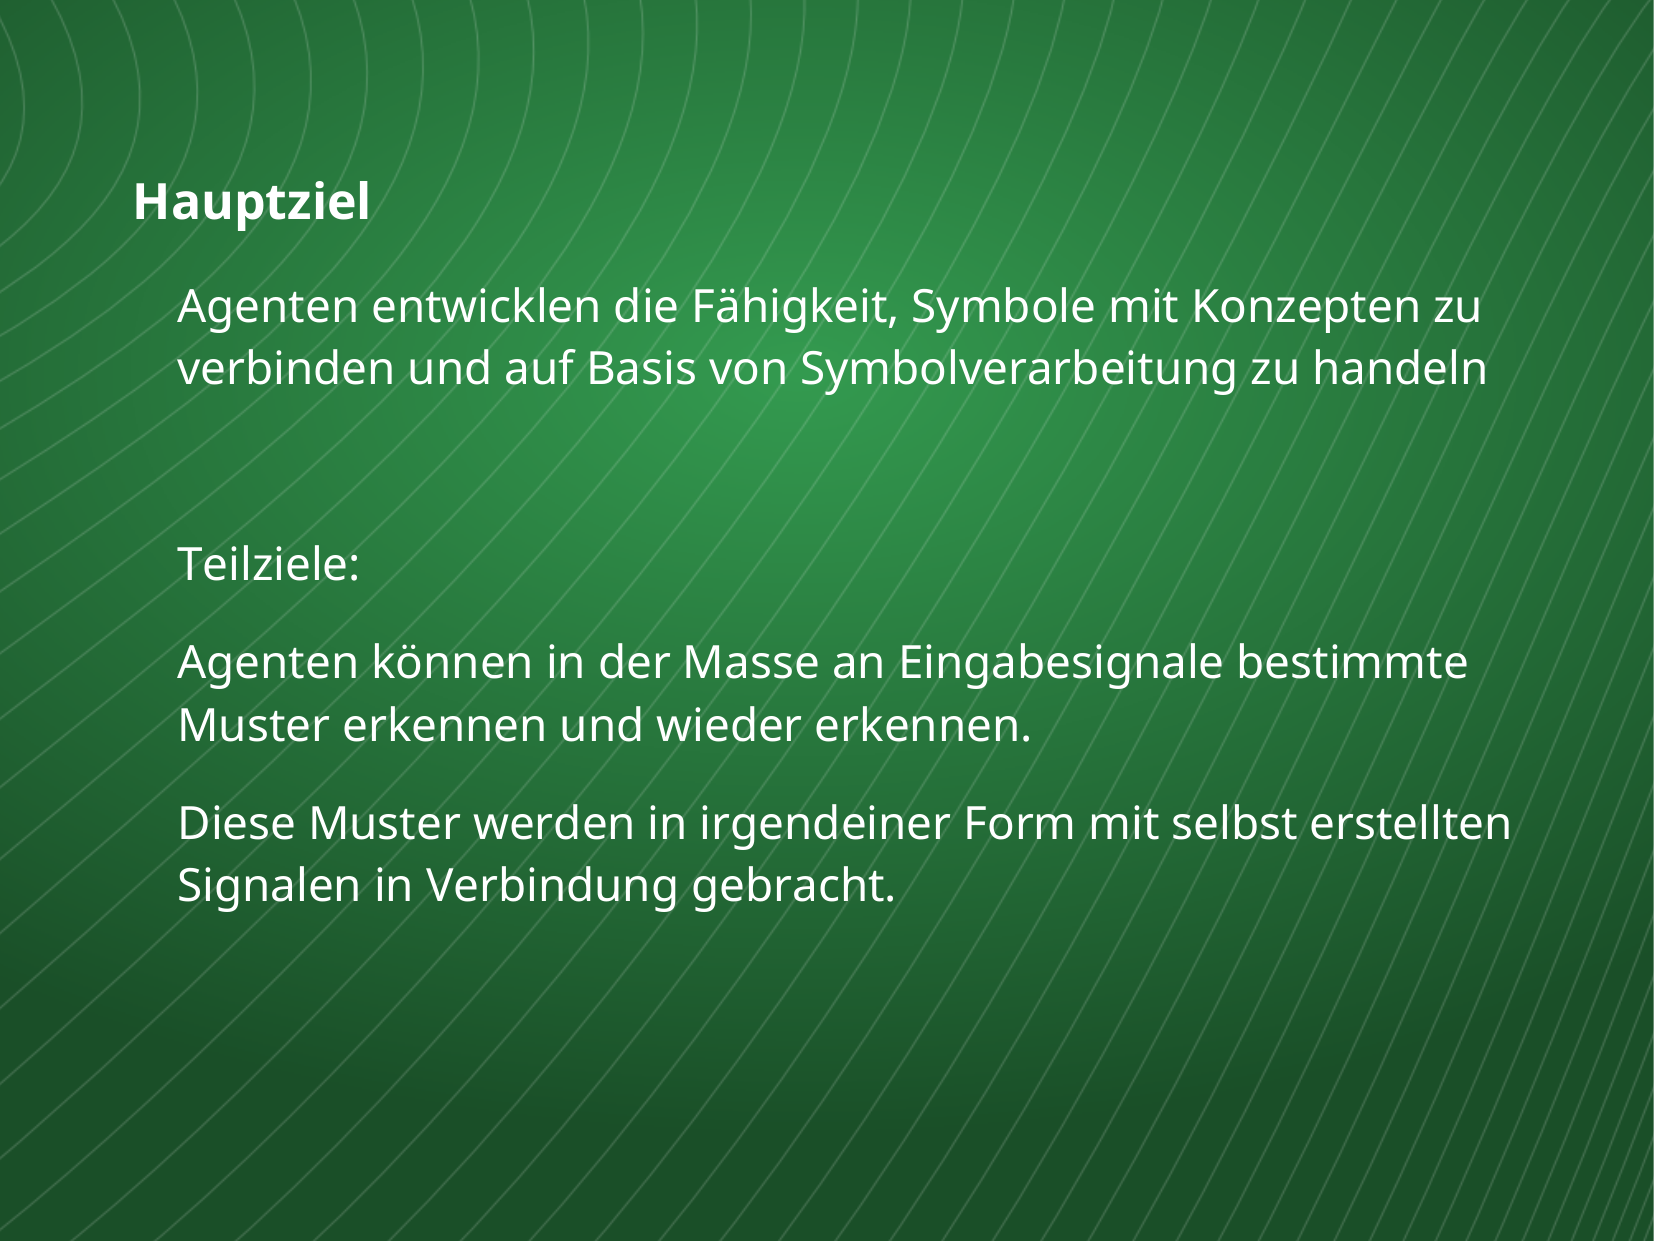

Hauptziel
Agenten entwicklen die Fähigkeit, Symbole mit Konzepten zu verbinden und auf Basis von Symbolverarbeitung zu handeln
Teilziele:
Agenten können in der Masse an Eingabesignale bestimmte Muster erkennen und wieder erkennen.
Diese Muster werden in irgendeiner Form mit selbst erstellten Signalen in Verbindung gebracht.